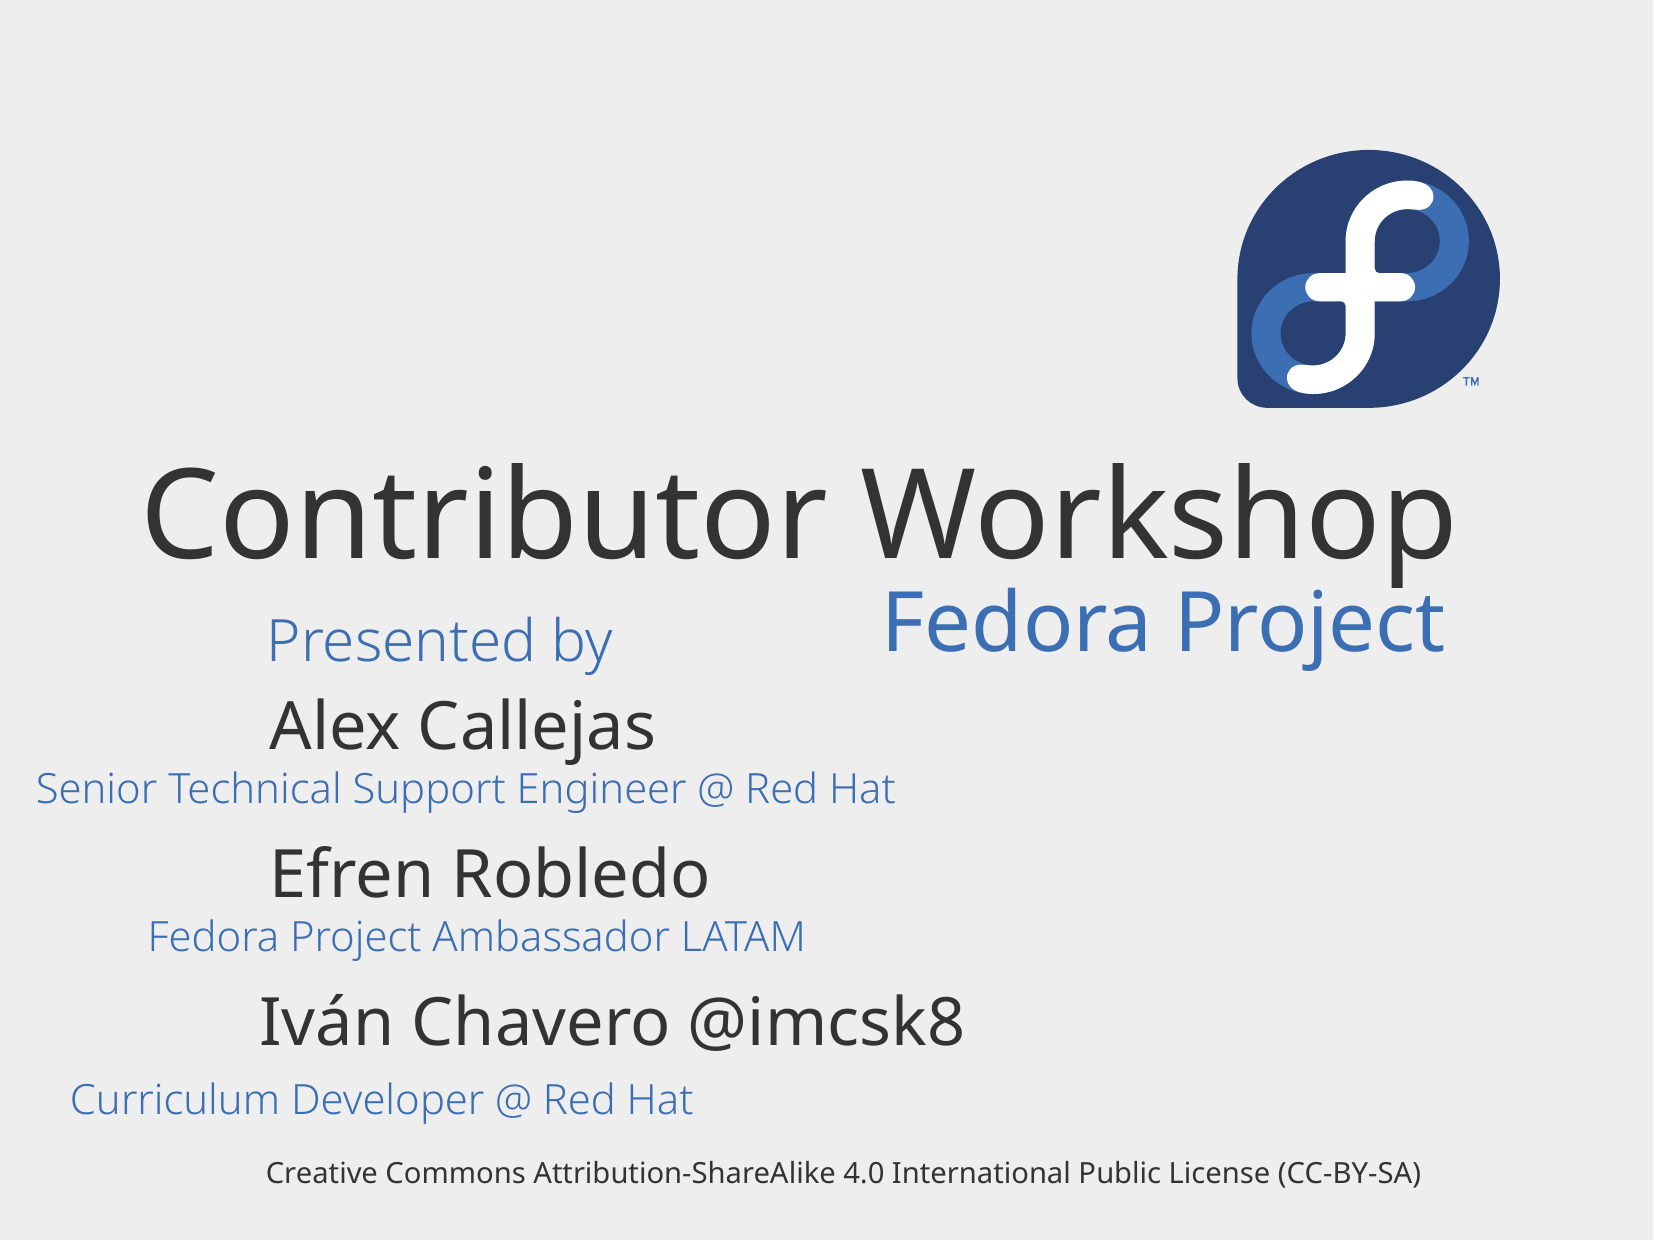

Contributor Workshop
# Fedora Project
Presented by
Alex Callejas
Senior Technical Support Engineer @ Red Hat
Efren Robledo
Fedora Project Ambassador LATAM
Iván Chavero @imcsk8
Curriculum Developer @ Red Hat
Creative Commons Attribution-ShareAlike 4.0 International Public License (CC-BY-SA)